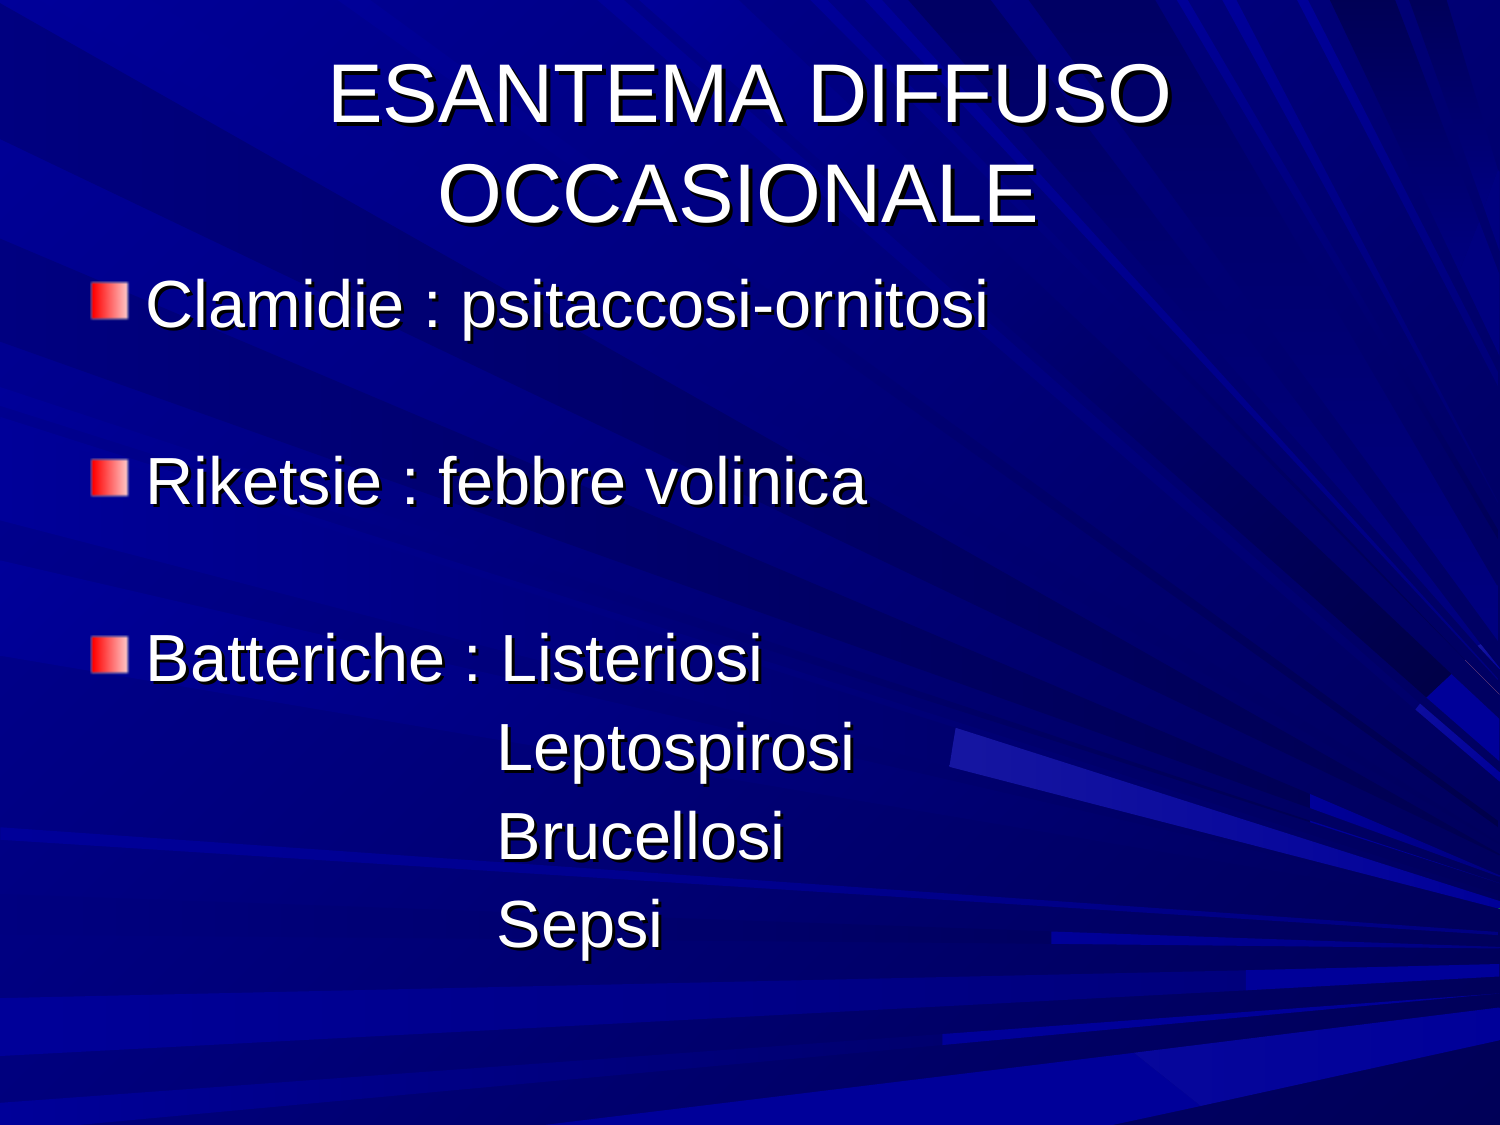

# ESANTEMA DIFFUSO OCCASIONALE
Clamidie : psitaccosi-ornitosi
Riketsie : febbre volinica
Batteriche : Listeriosi
 Leptospirosi
 Brucellosi
 Sepsi